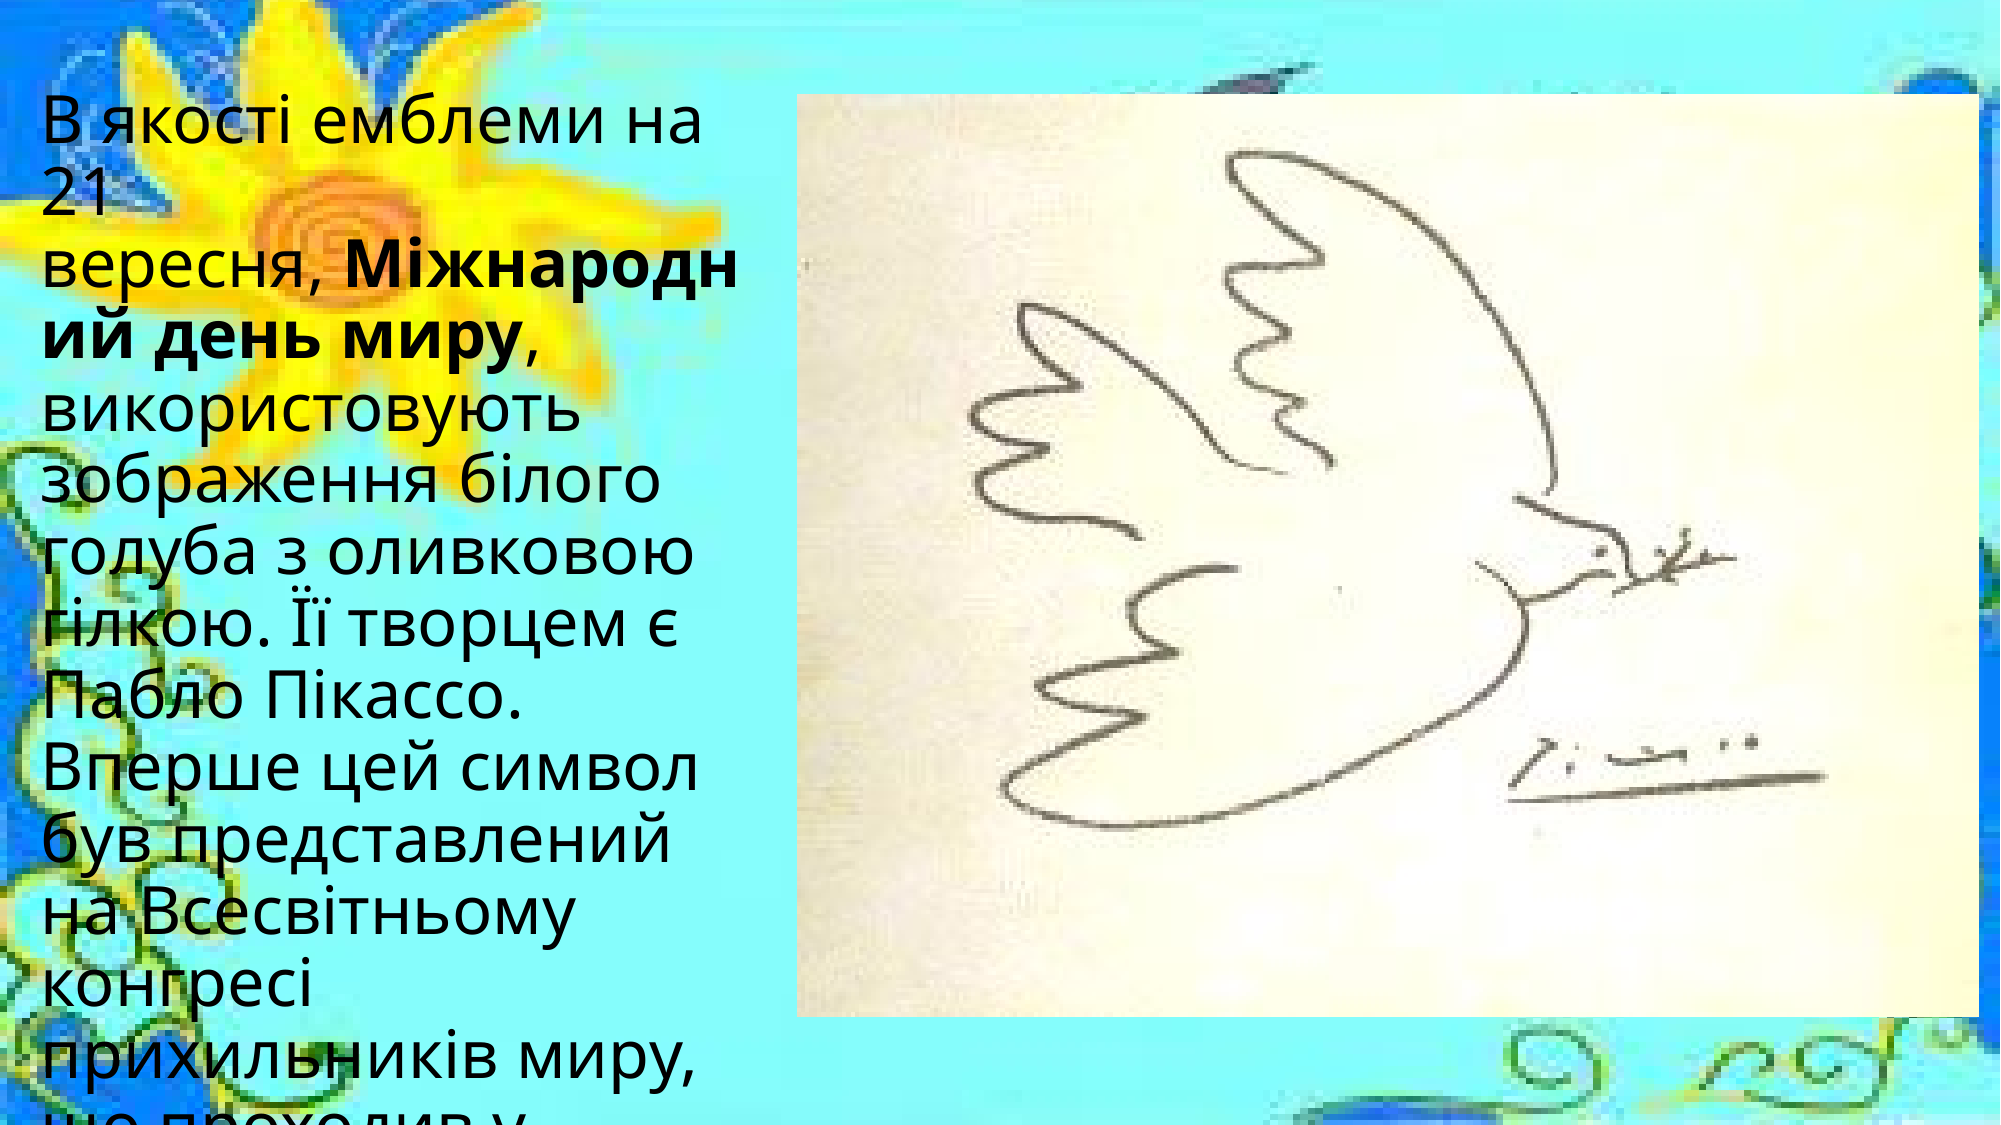

# В якості емблеми на 21 вересня, Міжнародний день миру, використовують зображення білого голуба з оливковою гілкою. Її творцем є Пабло Пікассо. Вперше цей символ був представлений на Всесвітньому конгресі прихильників миру, що проходив у Парижі в 1949 р.